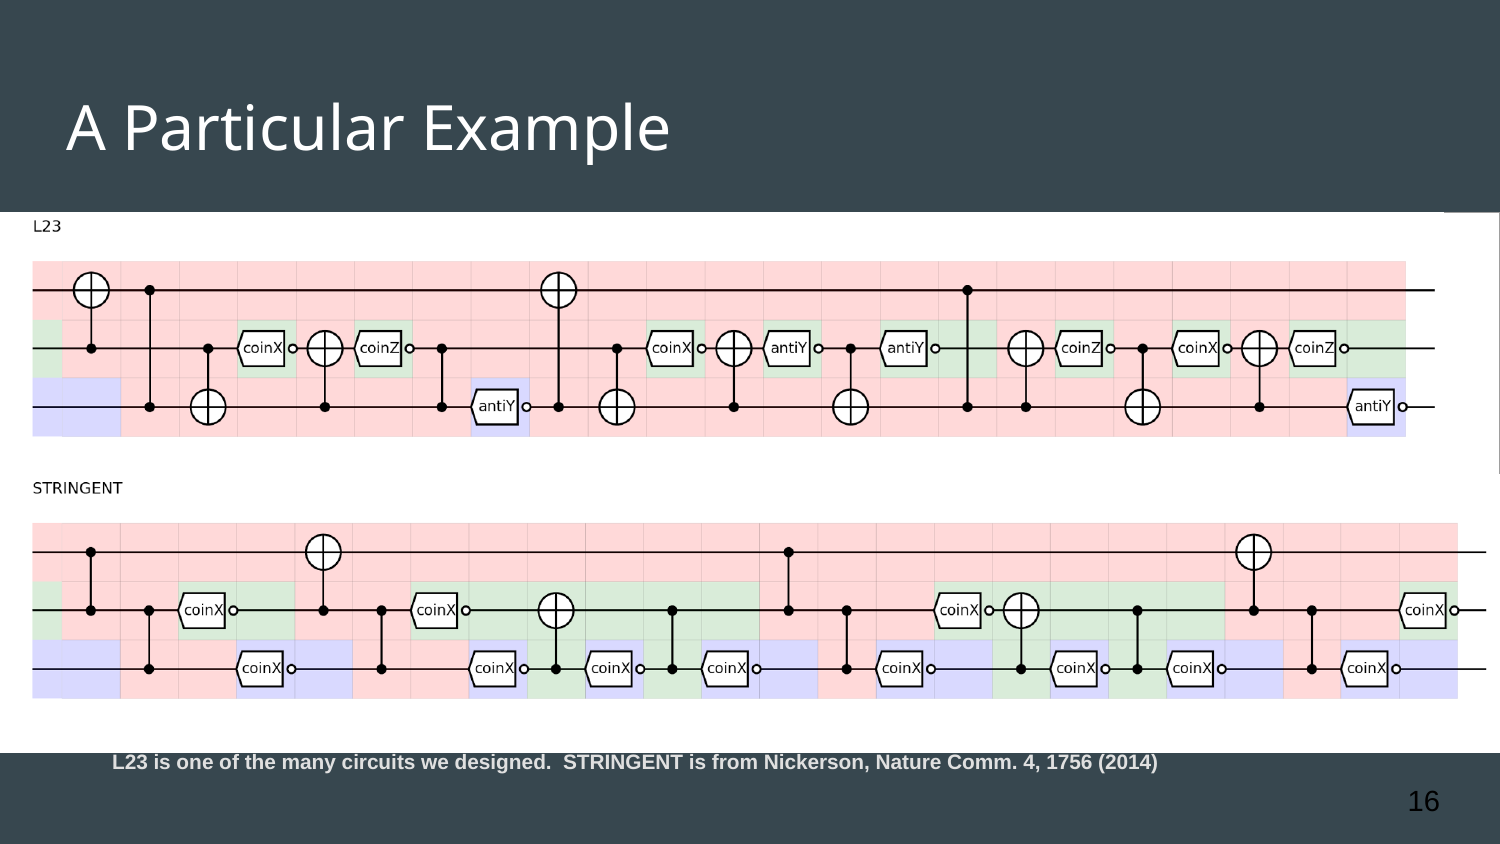

# A Particular Example
 L23 is one of the many circuits we designed. STRINGENT is from Nickerson, Nature Comm. 4, 1756 (2014)